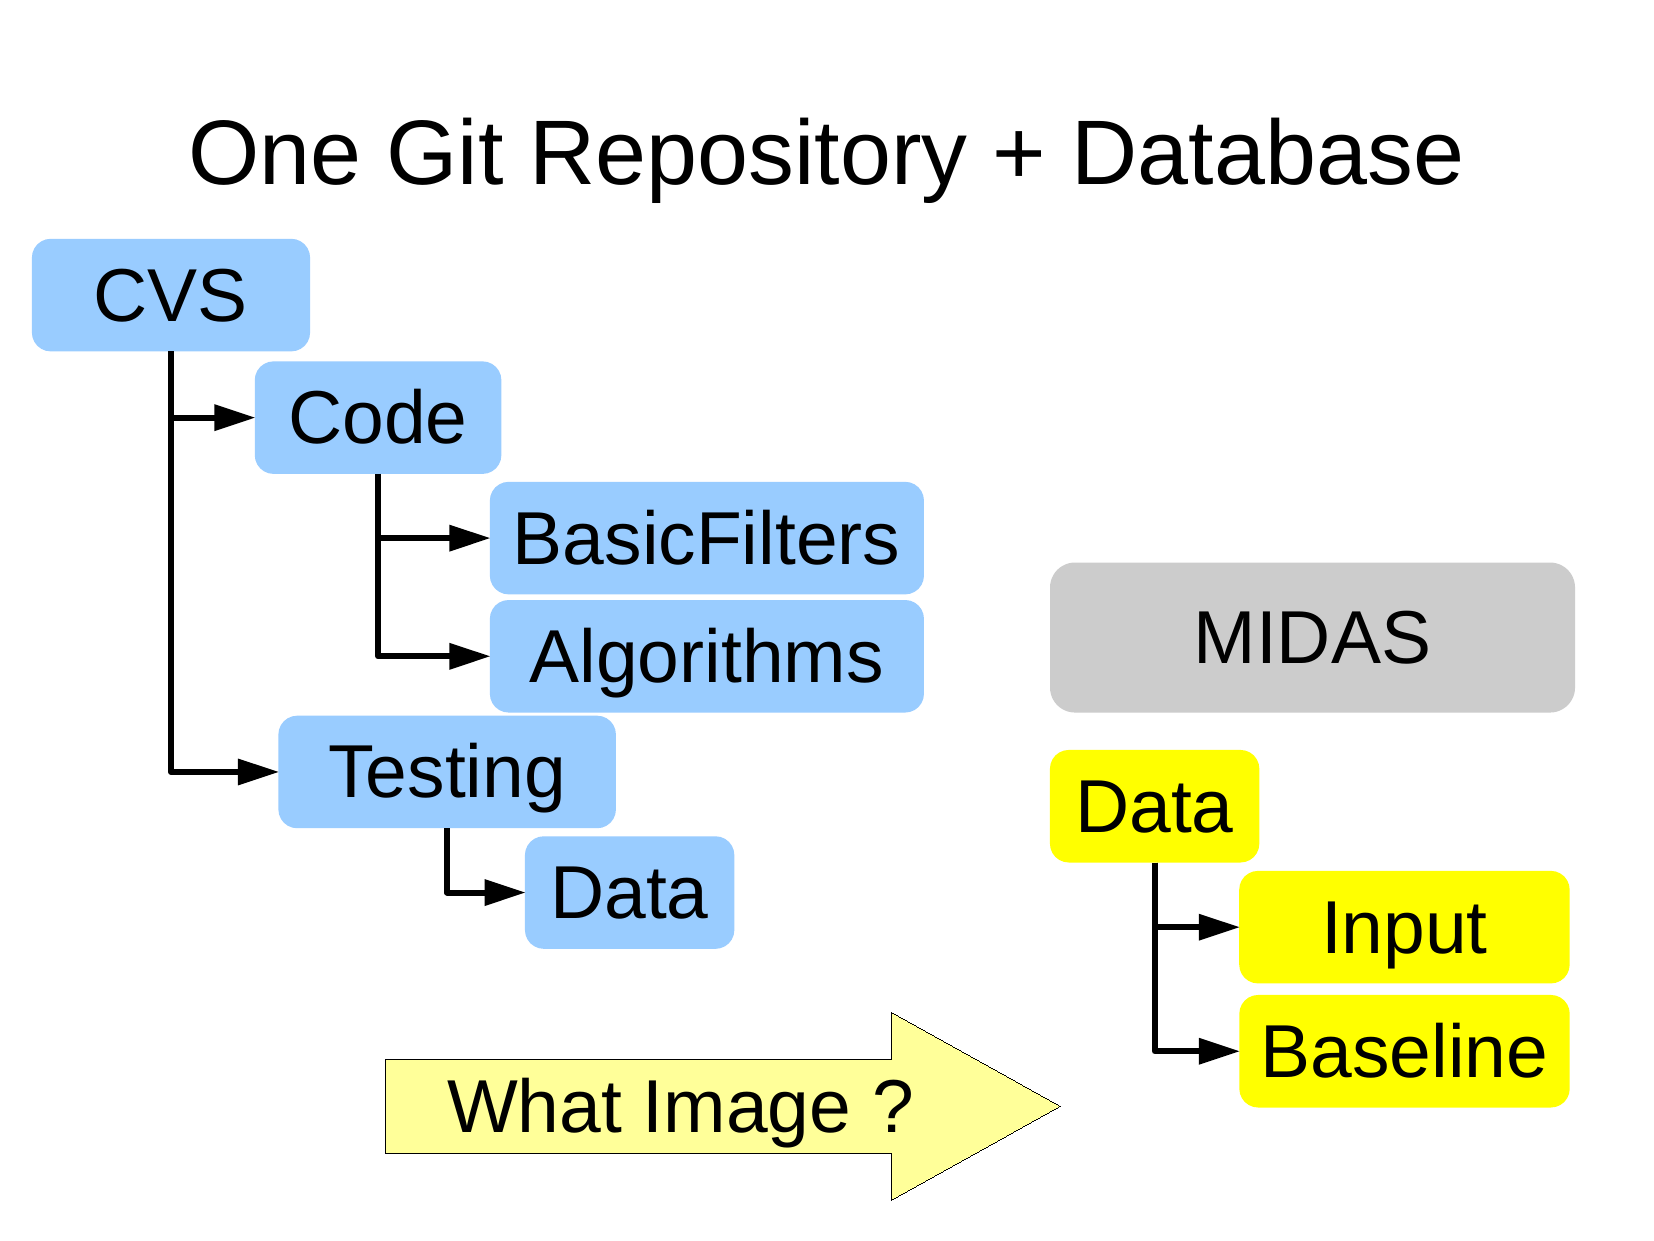

# One Git Repository + Database
CVS
Code
BasicFilters
MIDAS
Algorithms
Testing
Data
Data
Input
Baseline
What Image ?